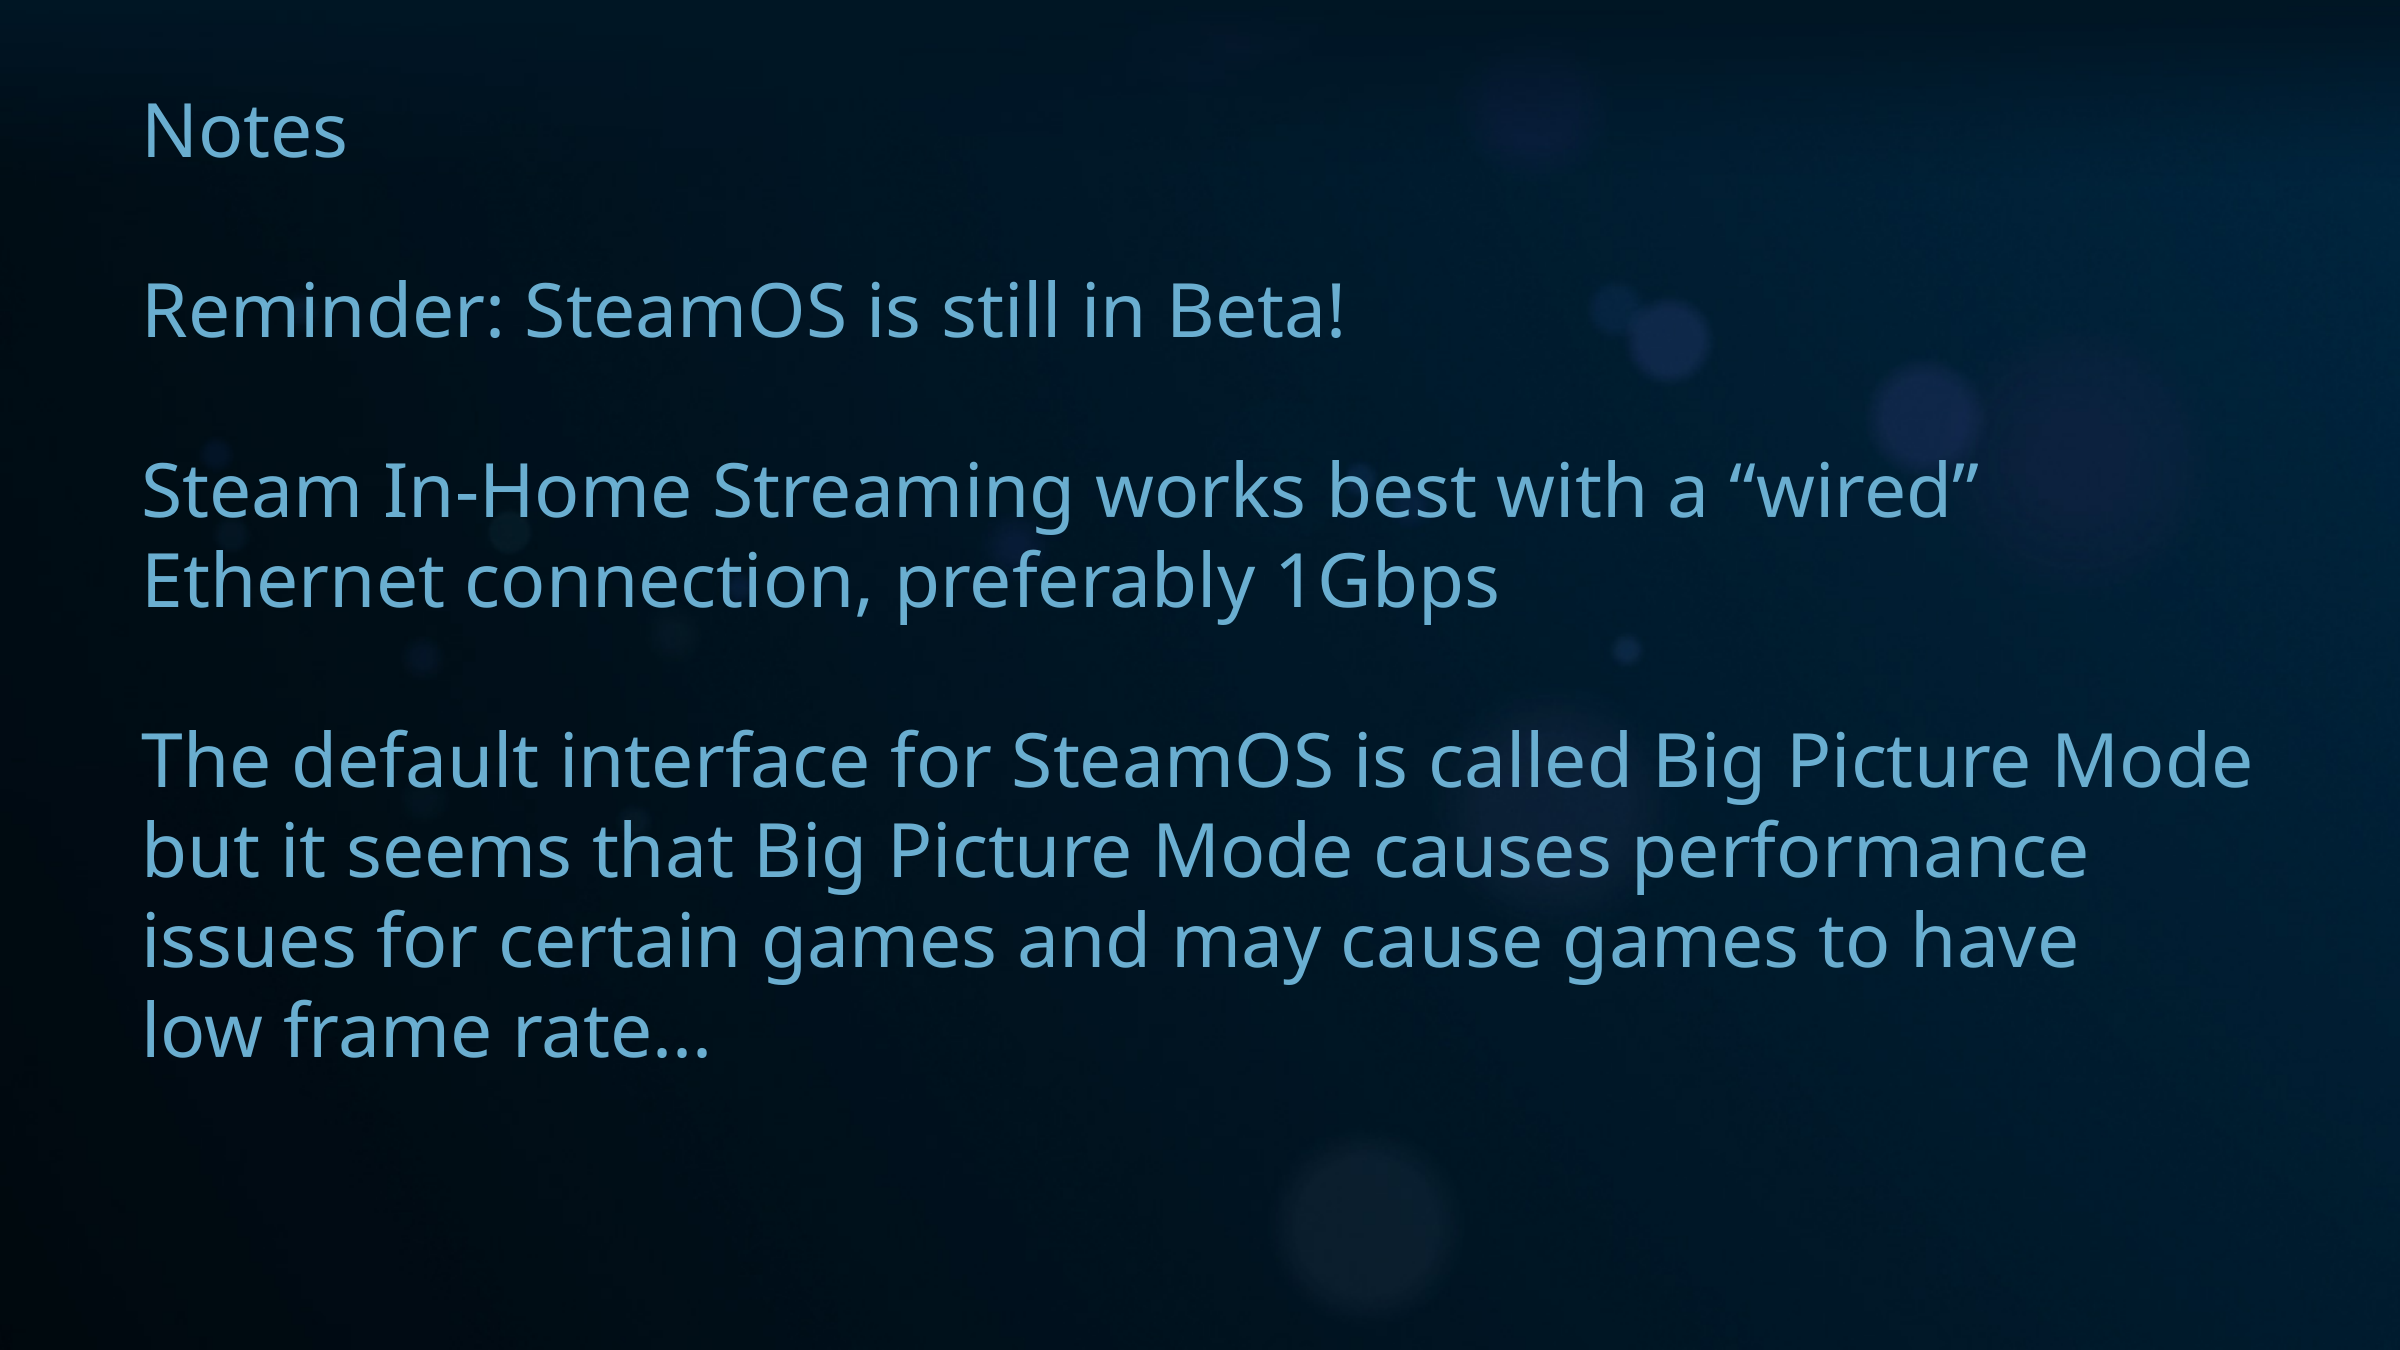

Notes
Reminder: SteamOS is still in Beta!
Steam In-Home Streaming works best with a “wired”
Ethernet connection, preferably 1Gbps
The default interface for SteamOS is called Big Picture Mode
but it seems that Big Picture Mode causes performance
issues for certain games and may cause games to have
low frame rate...